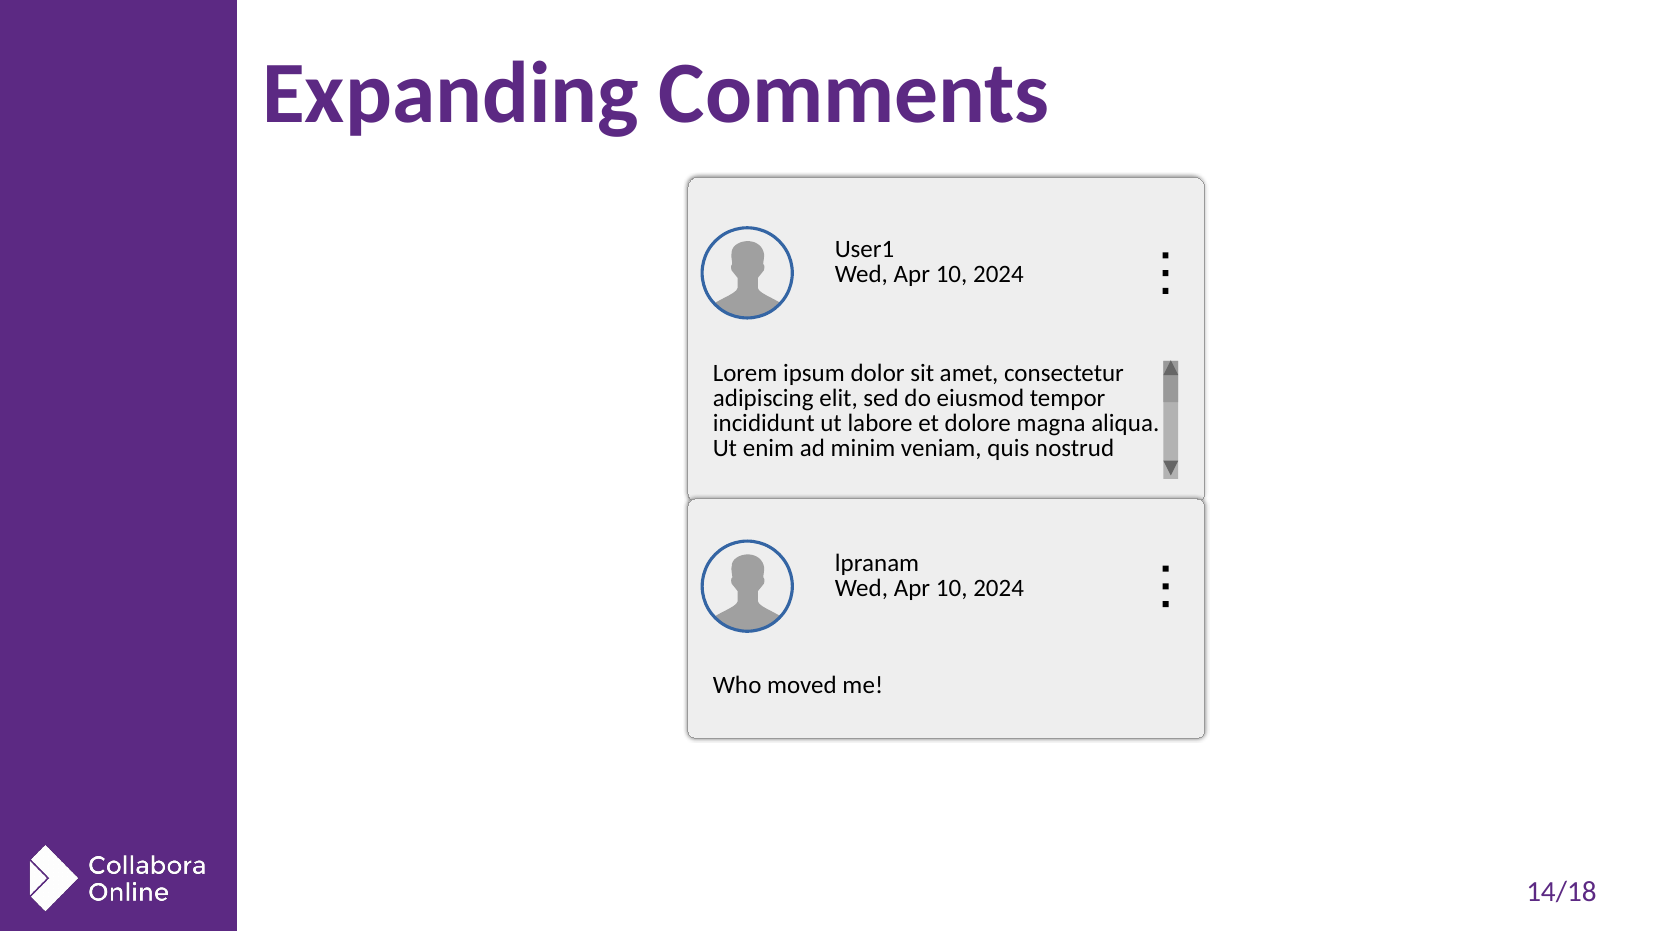

# Expanding Comments
User1
Wed, Apr 10, 2024
Lorem ipsum dolor sit amet, consectetur adipiscing elit, sed do eiusmod tempor incididunt ut labore et dolore magna aliqua. Ut enim ad minim veniam, quis nostrud
lpranam
Wed, Apr 10, 2024
Who moved me!
14